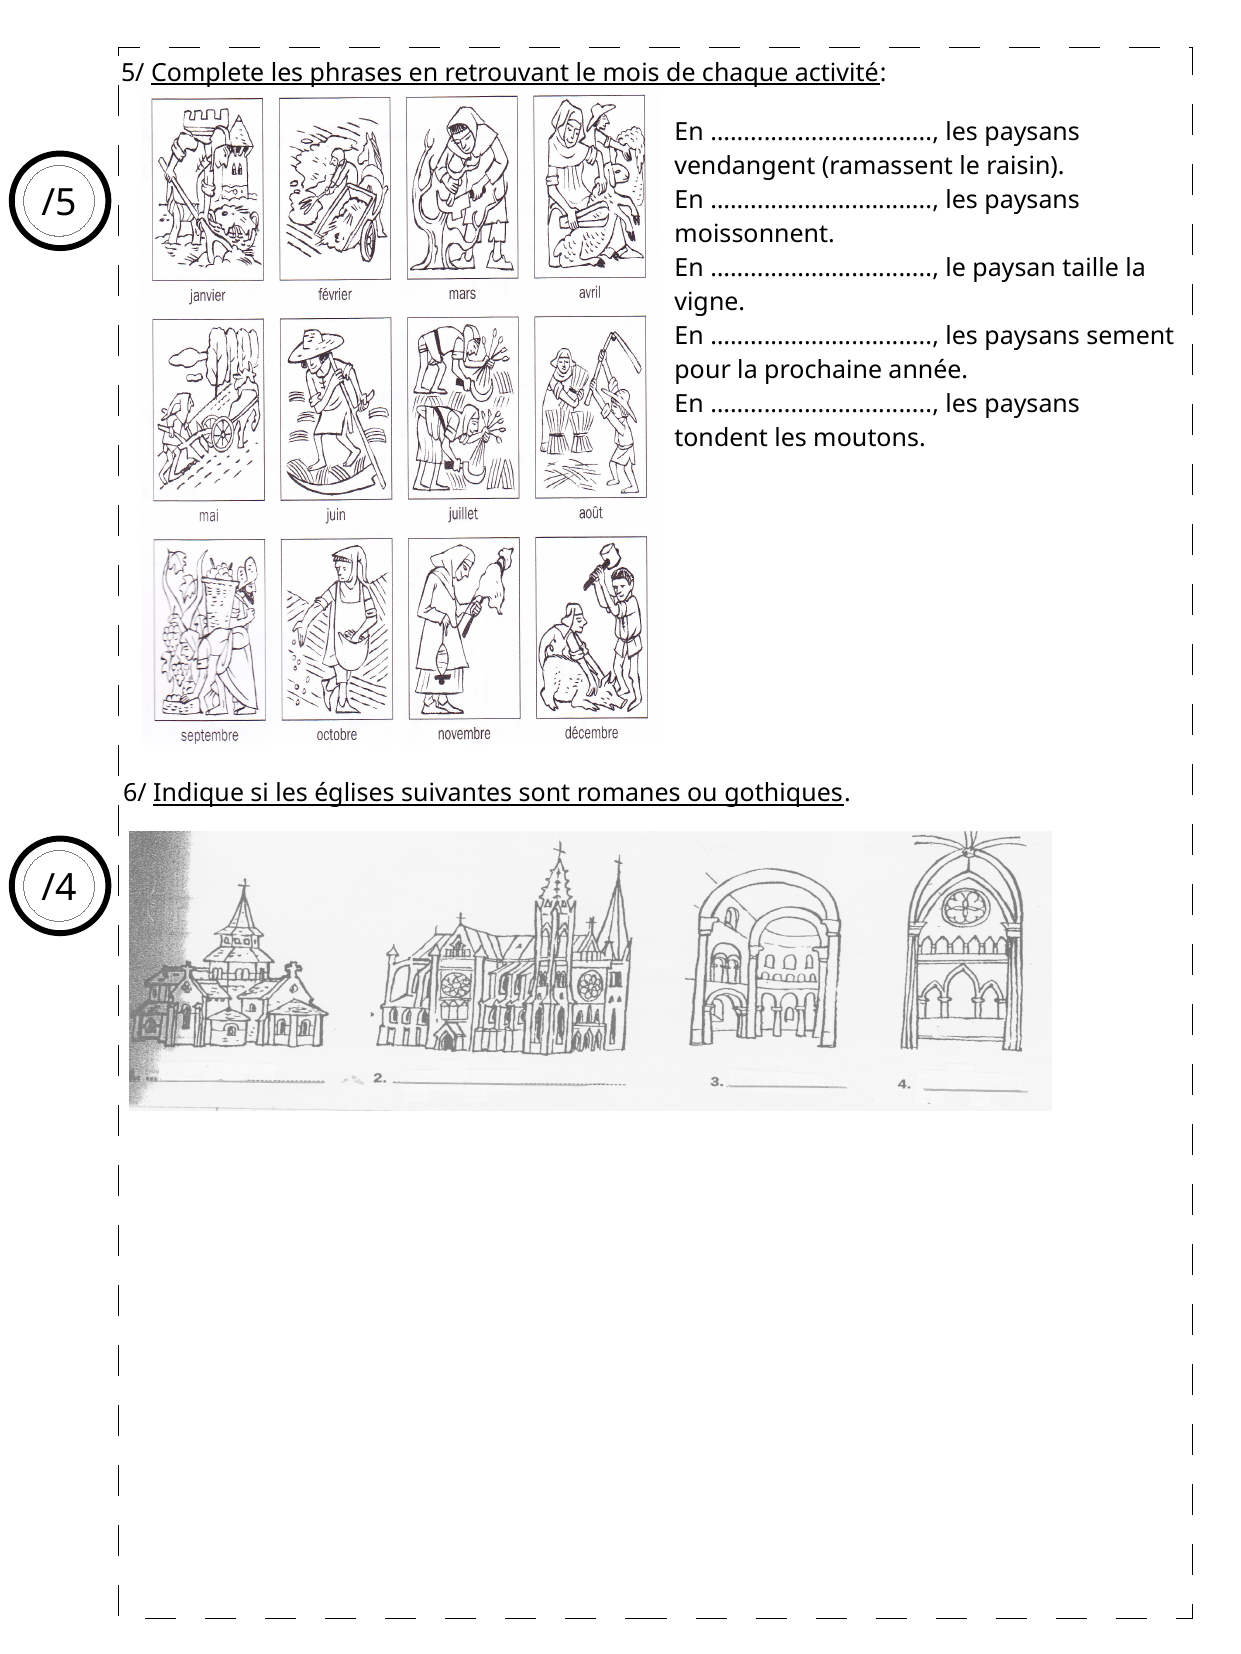

5/ Complete les phrases en retrouvant le mois de chaque activité:
En ….............................., les paysans vendangent (ramassent le raisin).
En ….............................., les paysans moissonnent.
En ….............................., le paysan taille la vigne.
En ….............................., les paysans sement pour la prochaine année.
En ….............................., les paysans tondent les moutons.
/5
6/ Indique si les églises suivantes sont romanes ou gothiques.
/4